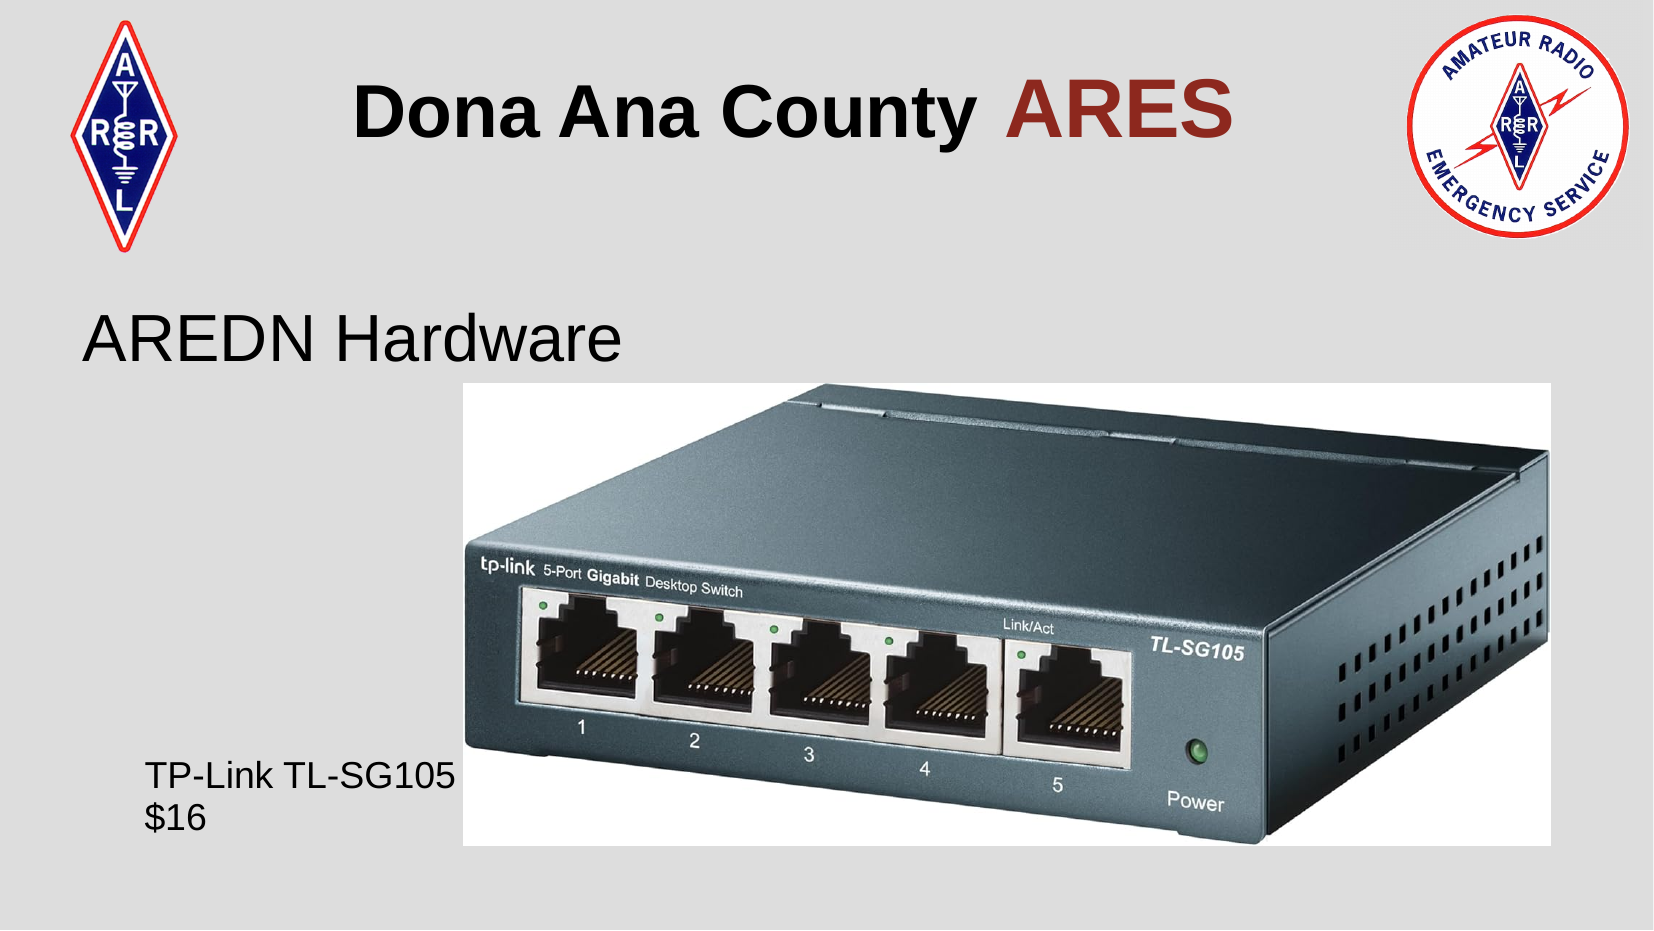

# Dona Ana County ARES
AREDN Hardware
TP-Link TL-SG105
$16